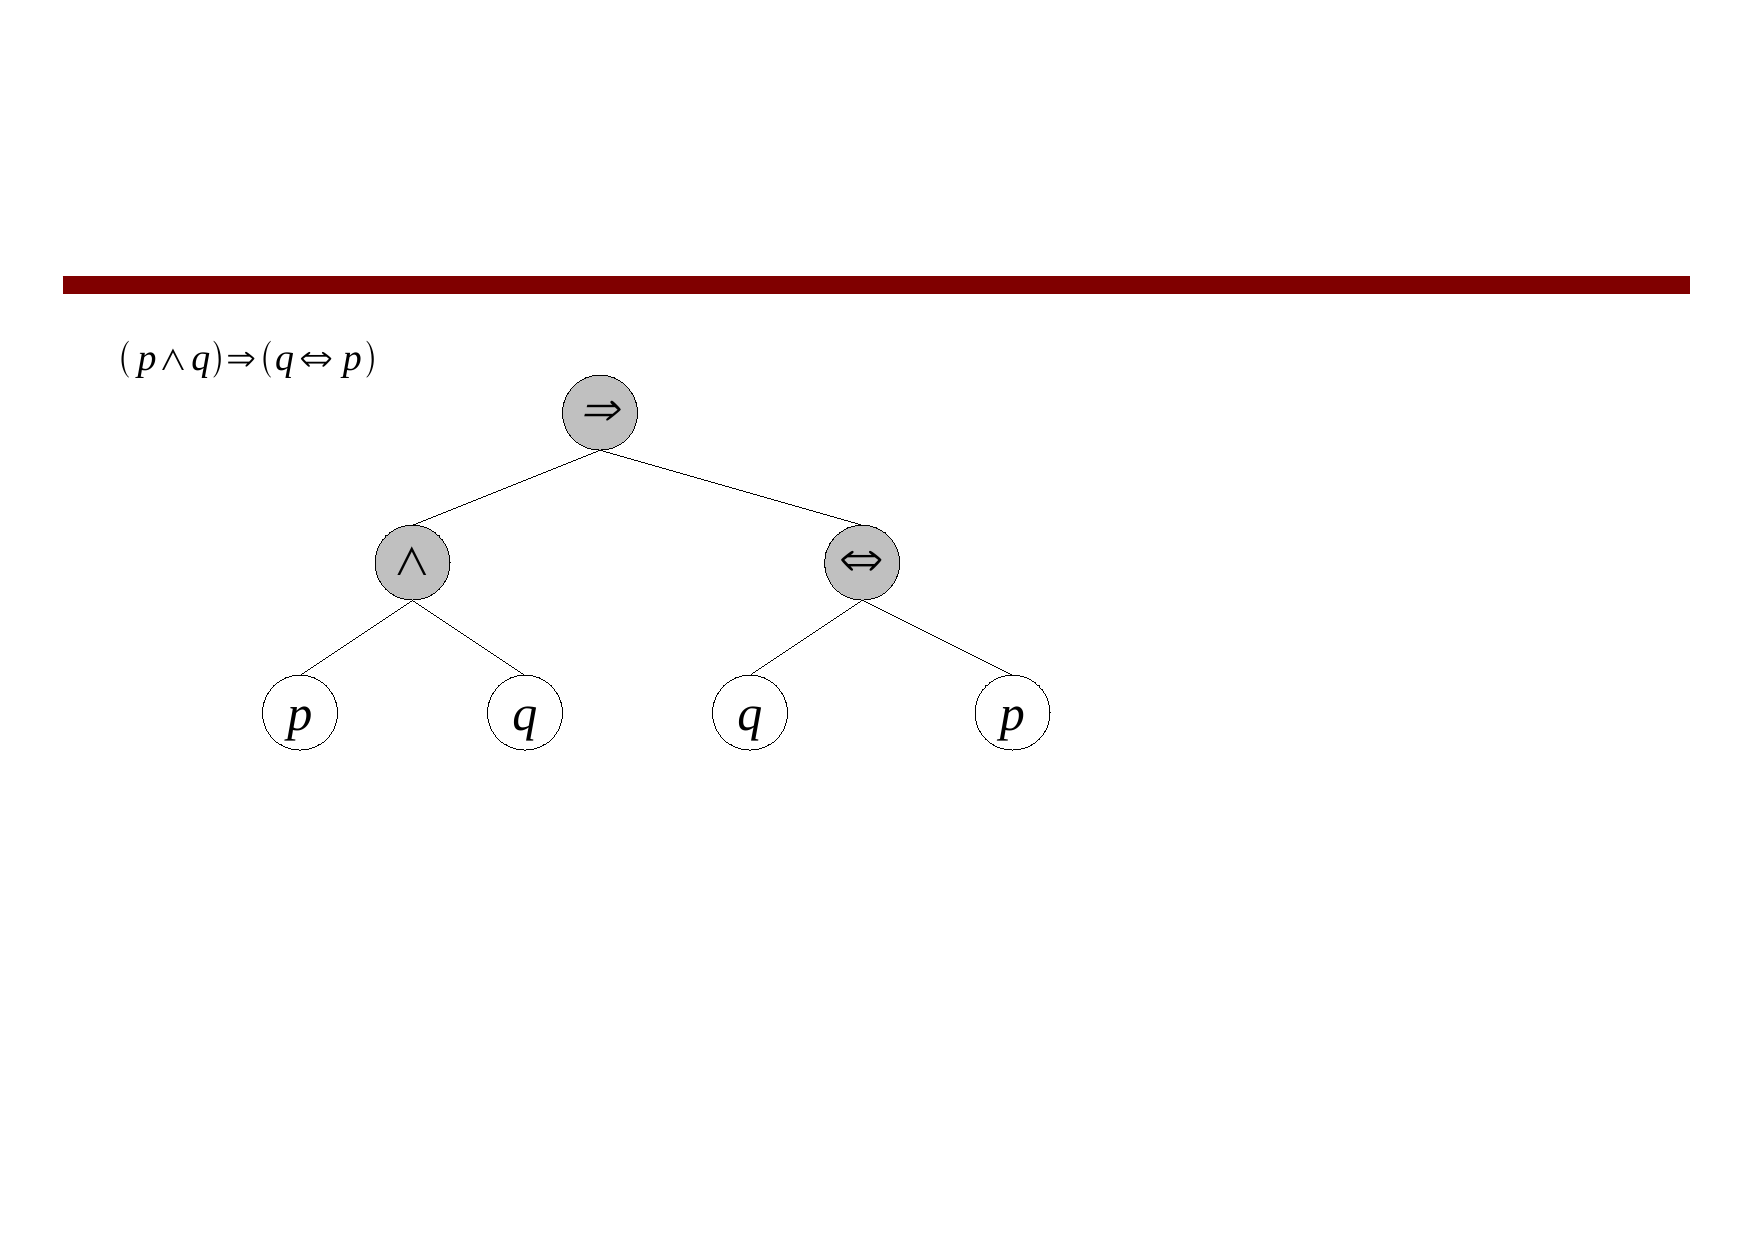

⇒
∧
⇔
p
q
q
p